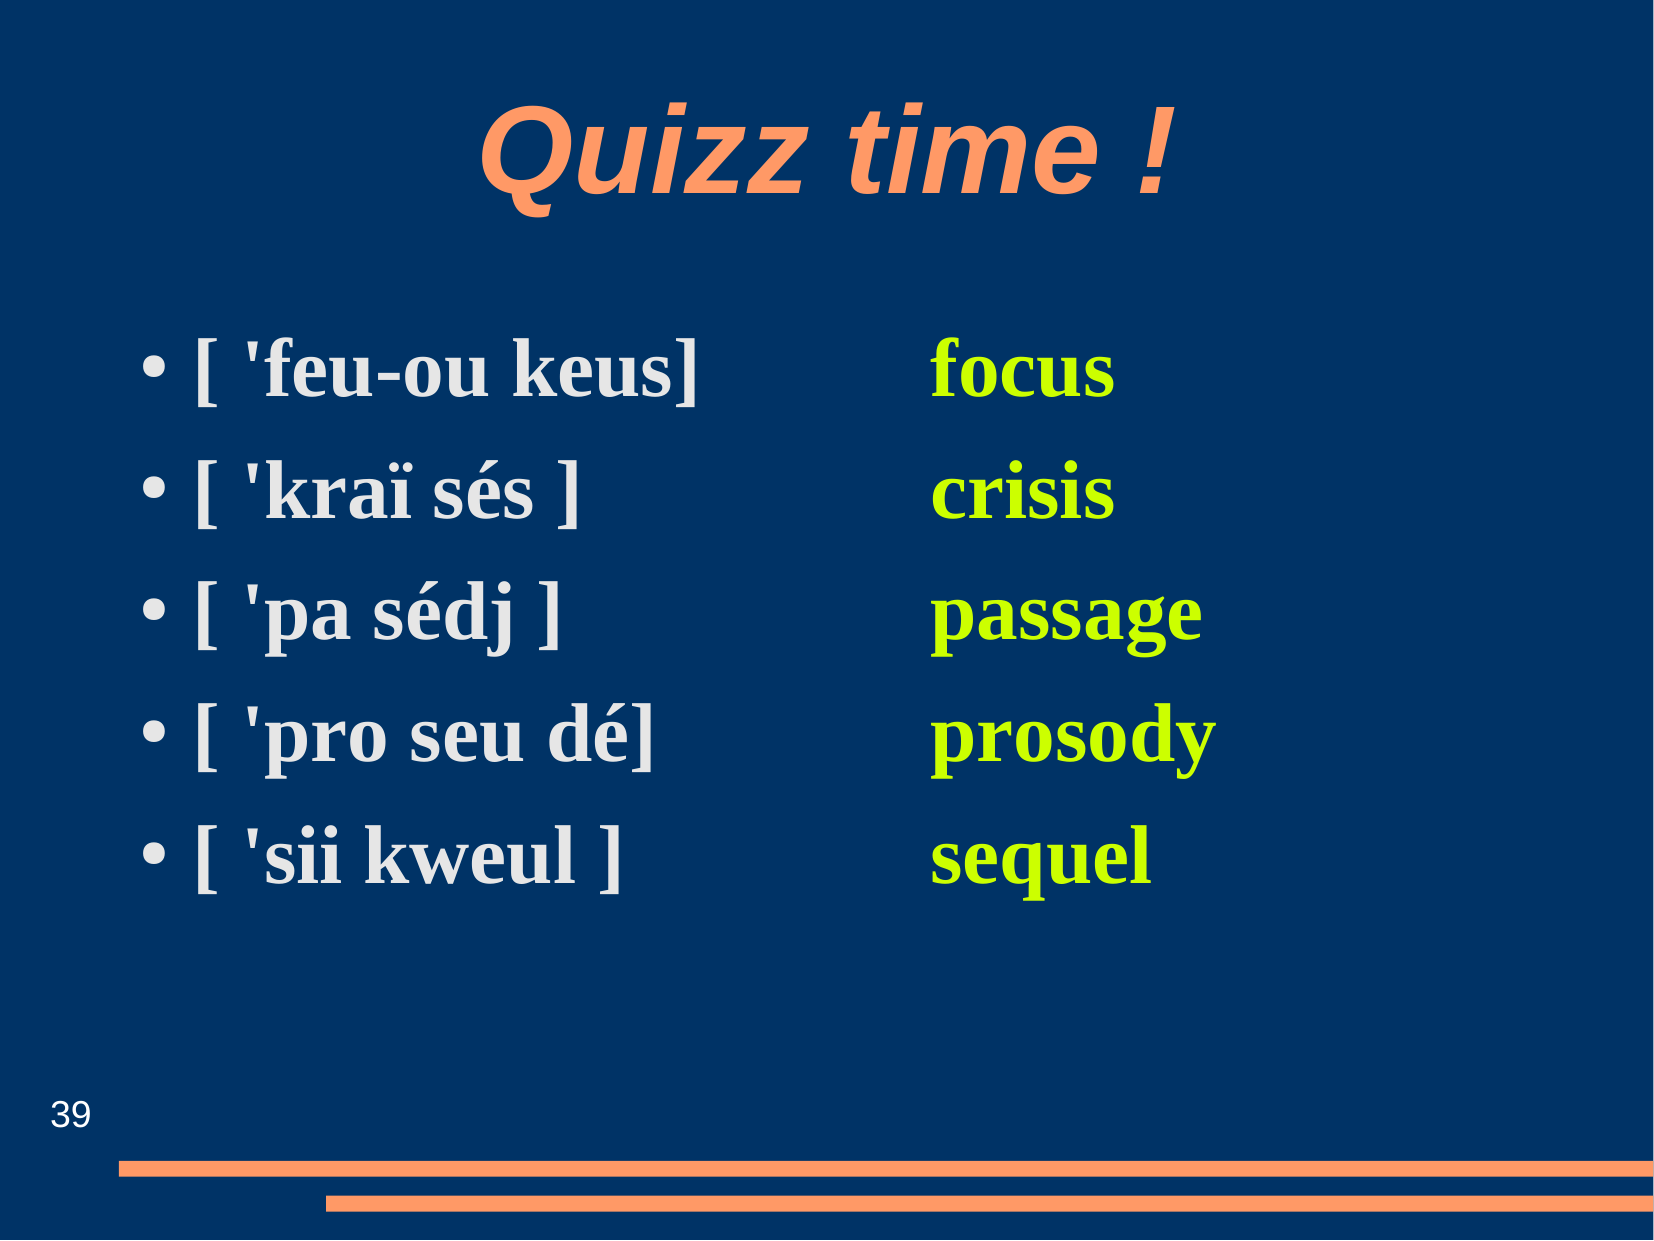

# Quizz time !
[ 'feu-ou keus]				focus
[ 'kraï sés ]					crisis
[ 'pa sédj ]					passage
[ 'pro seu dé]				prosody
[ 'sii kweul ]					sequel